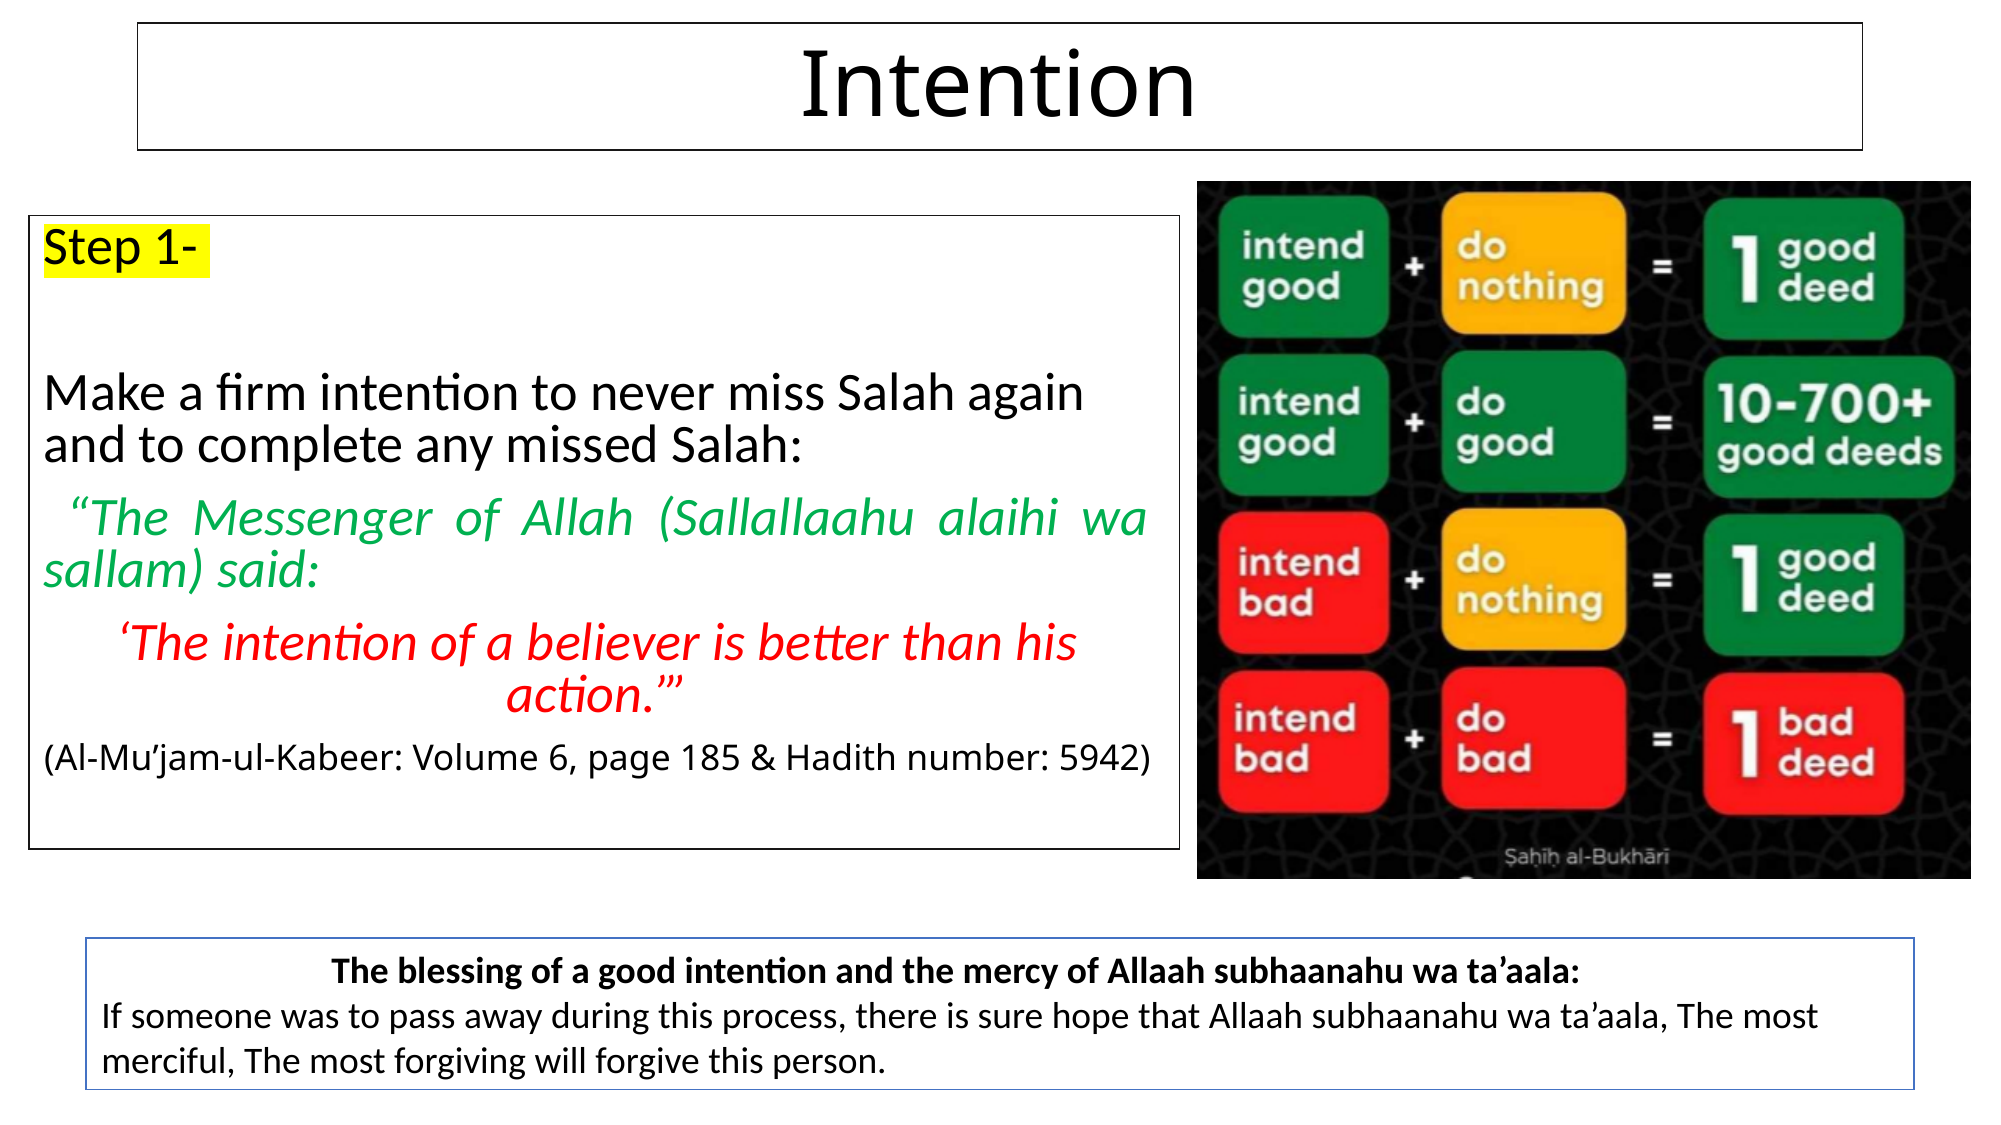

# Intention
Step 1-
Make a firm intention to never miss Salah again and to complete any missed Salah:
 “The Messenger of Allah (Sallallaahu alaihi wa sallam) said:
‘The intention of a believer is better than his action.’”
(Al-Mu’jam-ul-Kabeer: Volume 6, page 185 & Hadith number: 5942)
The blessing of a good intention and the mercy of Allaah subhaanahu wa ta’aala:
If someone was to pass away during this process, there is sure hope that Allaah subhaanahu wa ta’aala, The most merciful, The most forgiving will forgive this person.